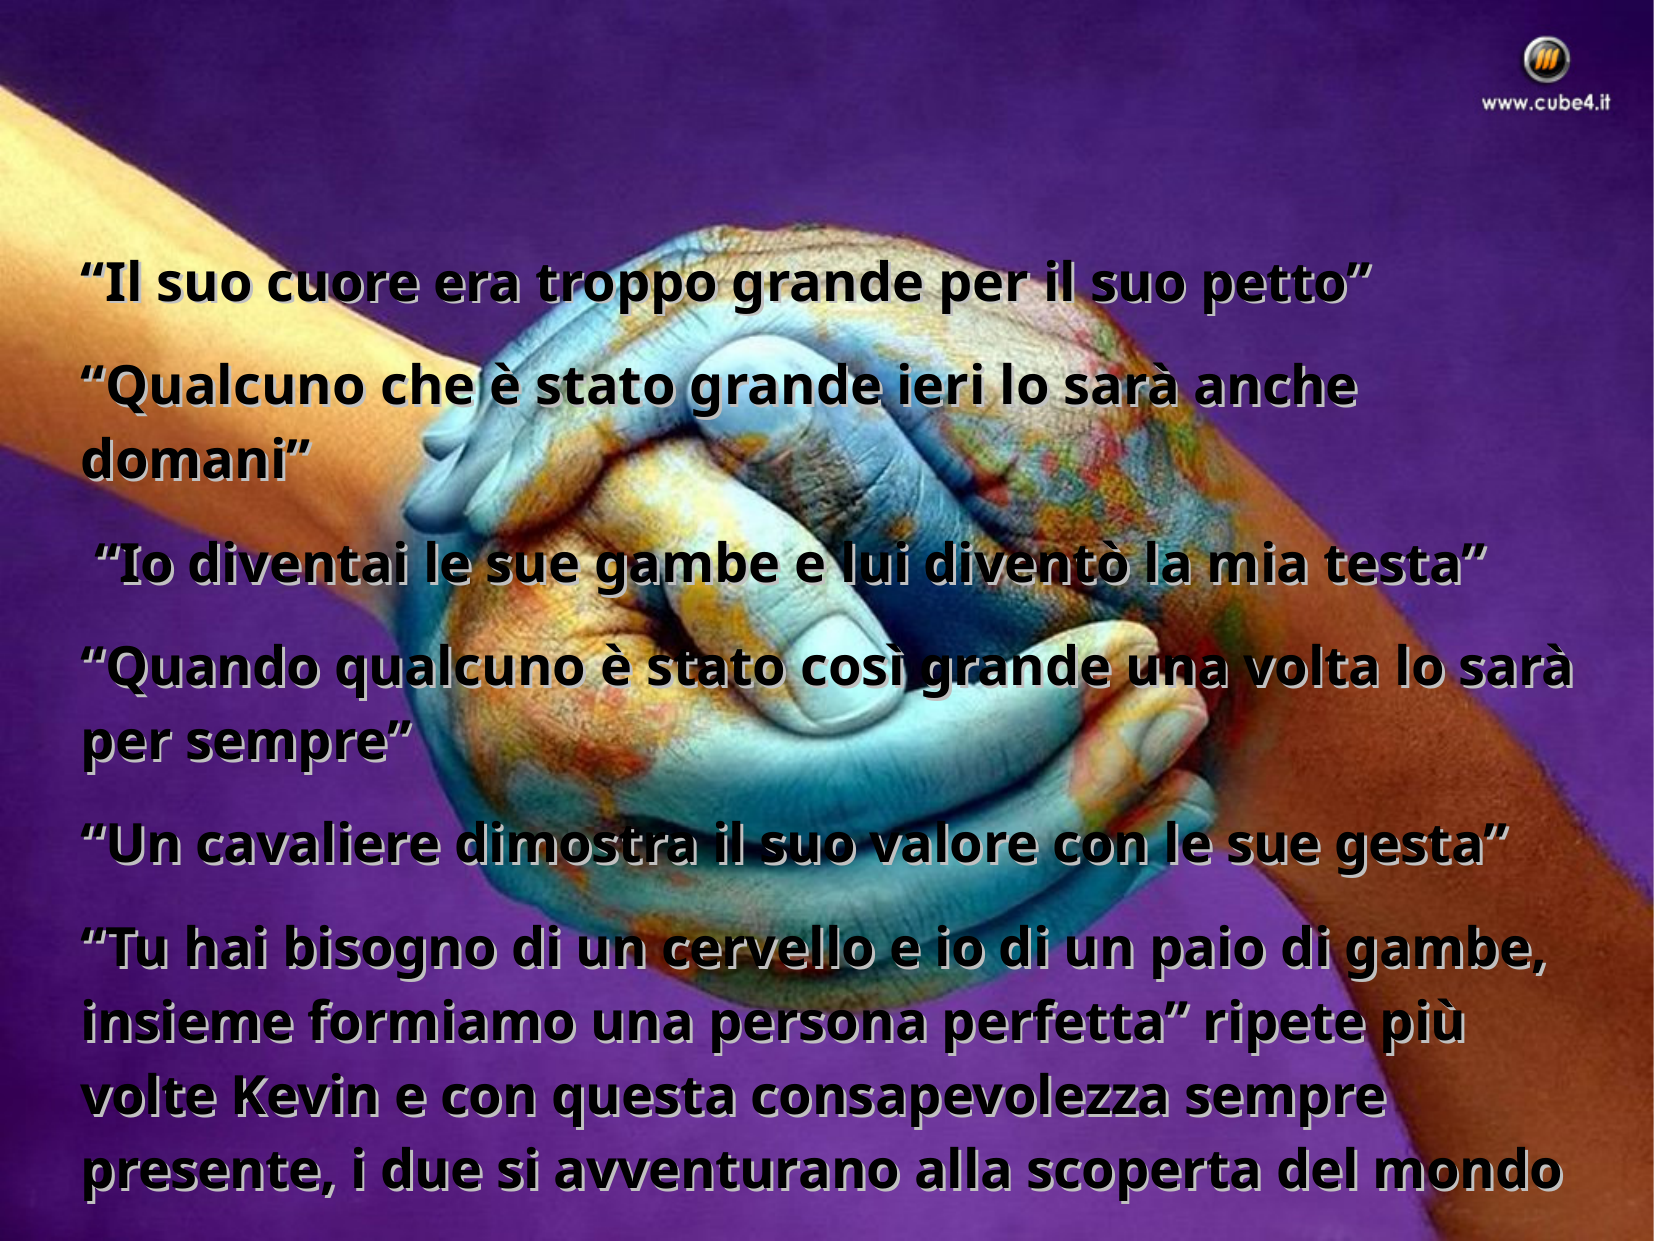

# “Il suo cuore era troppo grande per il suo petto”
“Qualcuno che è stato grande ieri lo sarà anche domani”
 “Io diventai le sue gambe e lui diventò la mia testa”
“Quando qualcuno è stato così grande una volta lo sarà per sempre”
“Un cavaliere dimostra il suo valore con le sue gesta”
“Tu hai bisogno di un cervello e io di un paio di gambe, insieme formiamo una persona perfetta” ripete più volte Kevin e con questa consapevolezza sempre presente, i due si avventurano alla scoperta del mondo